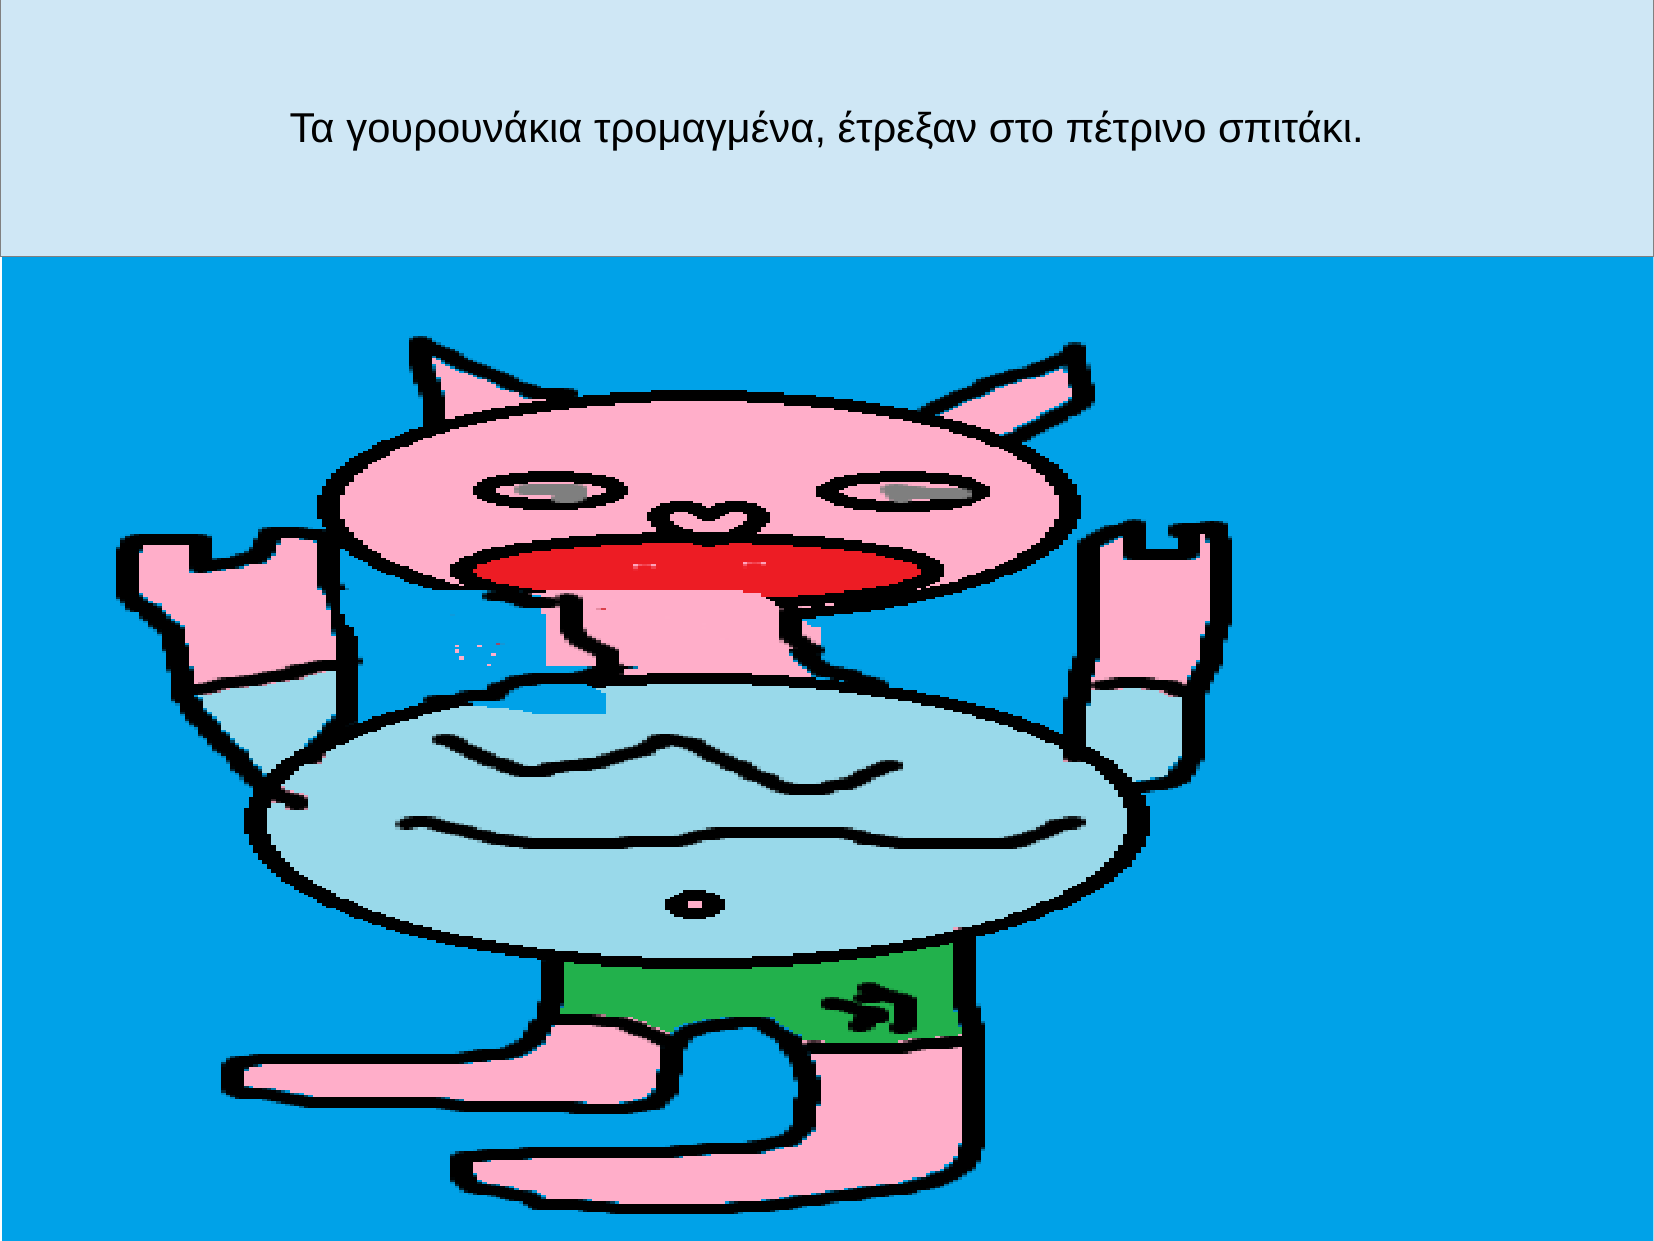

Τα γουρουνάκια τρομαγμένα, έτρεξαν στο πέτρινο σπιτάκι.
#